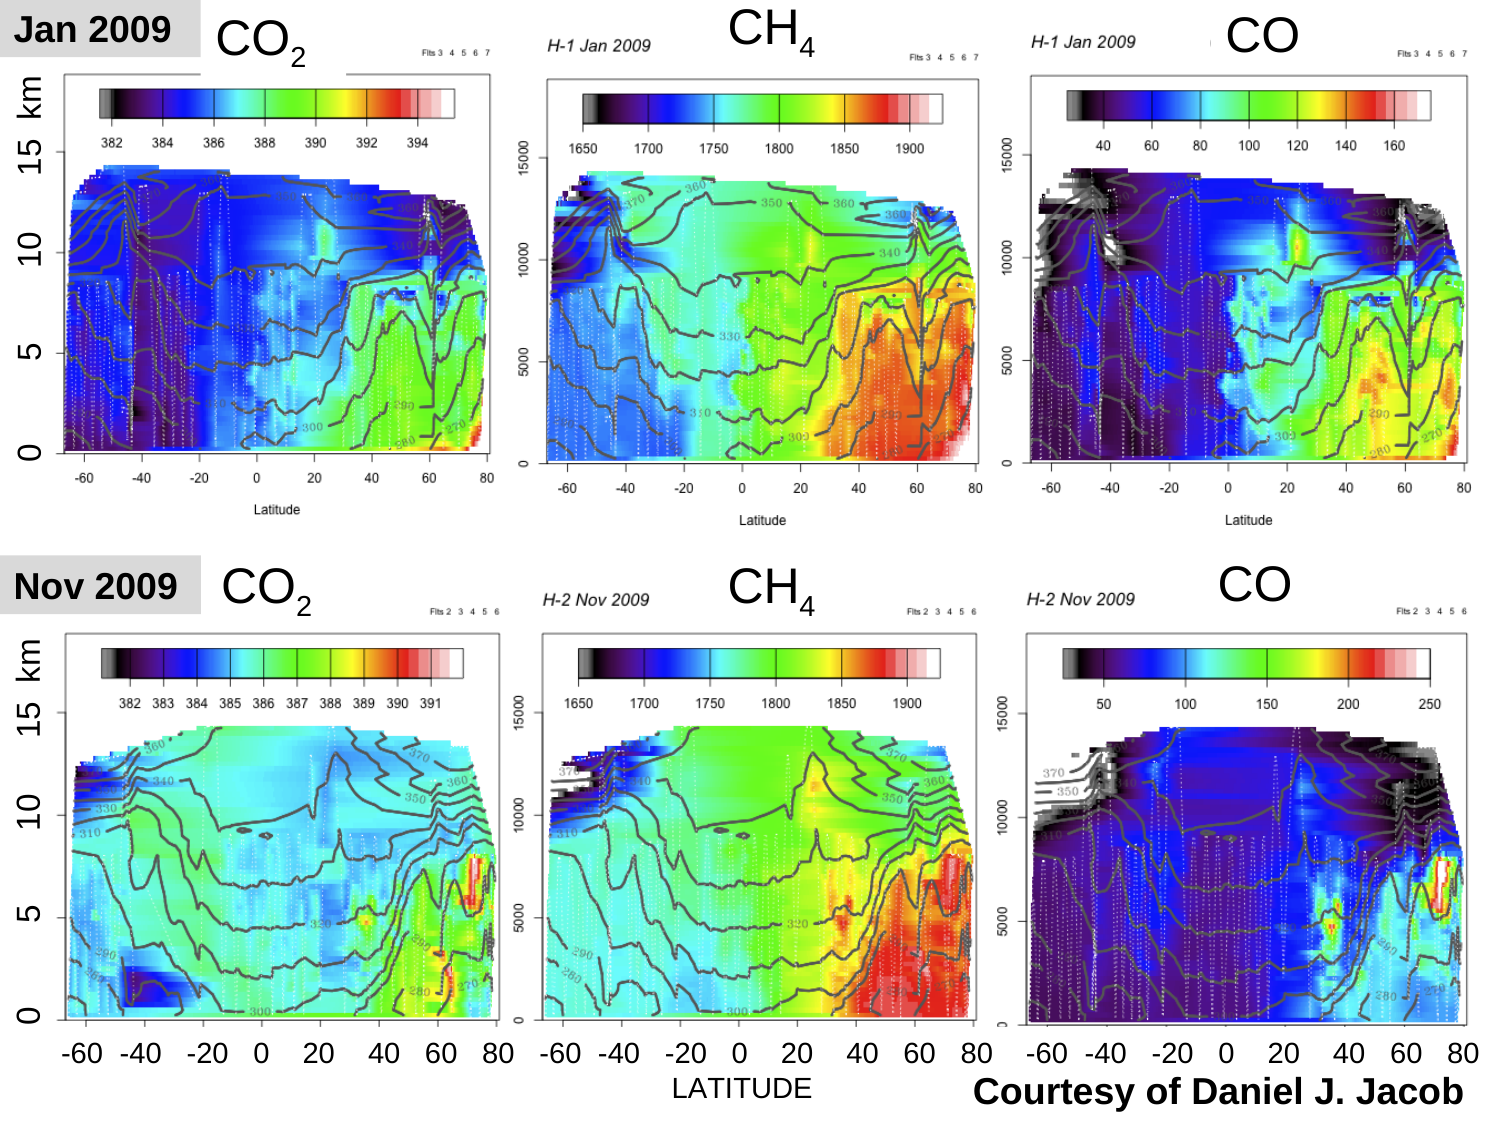

CH4
CO
CO2
Jan 2009
0 5 10 15 km
CO
CO2
CH4
Nov 2009
0 5 10 15 km
 -60 -40 -20 0 20 40 60 80 -60 -40 -20 0 20 40 60 80 -60 -40 -20 0 20 40 60 80
 LATITUDE
Courtesy of Daniel J. Jacob